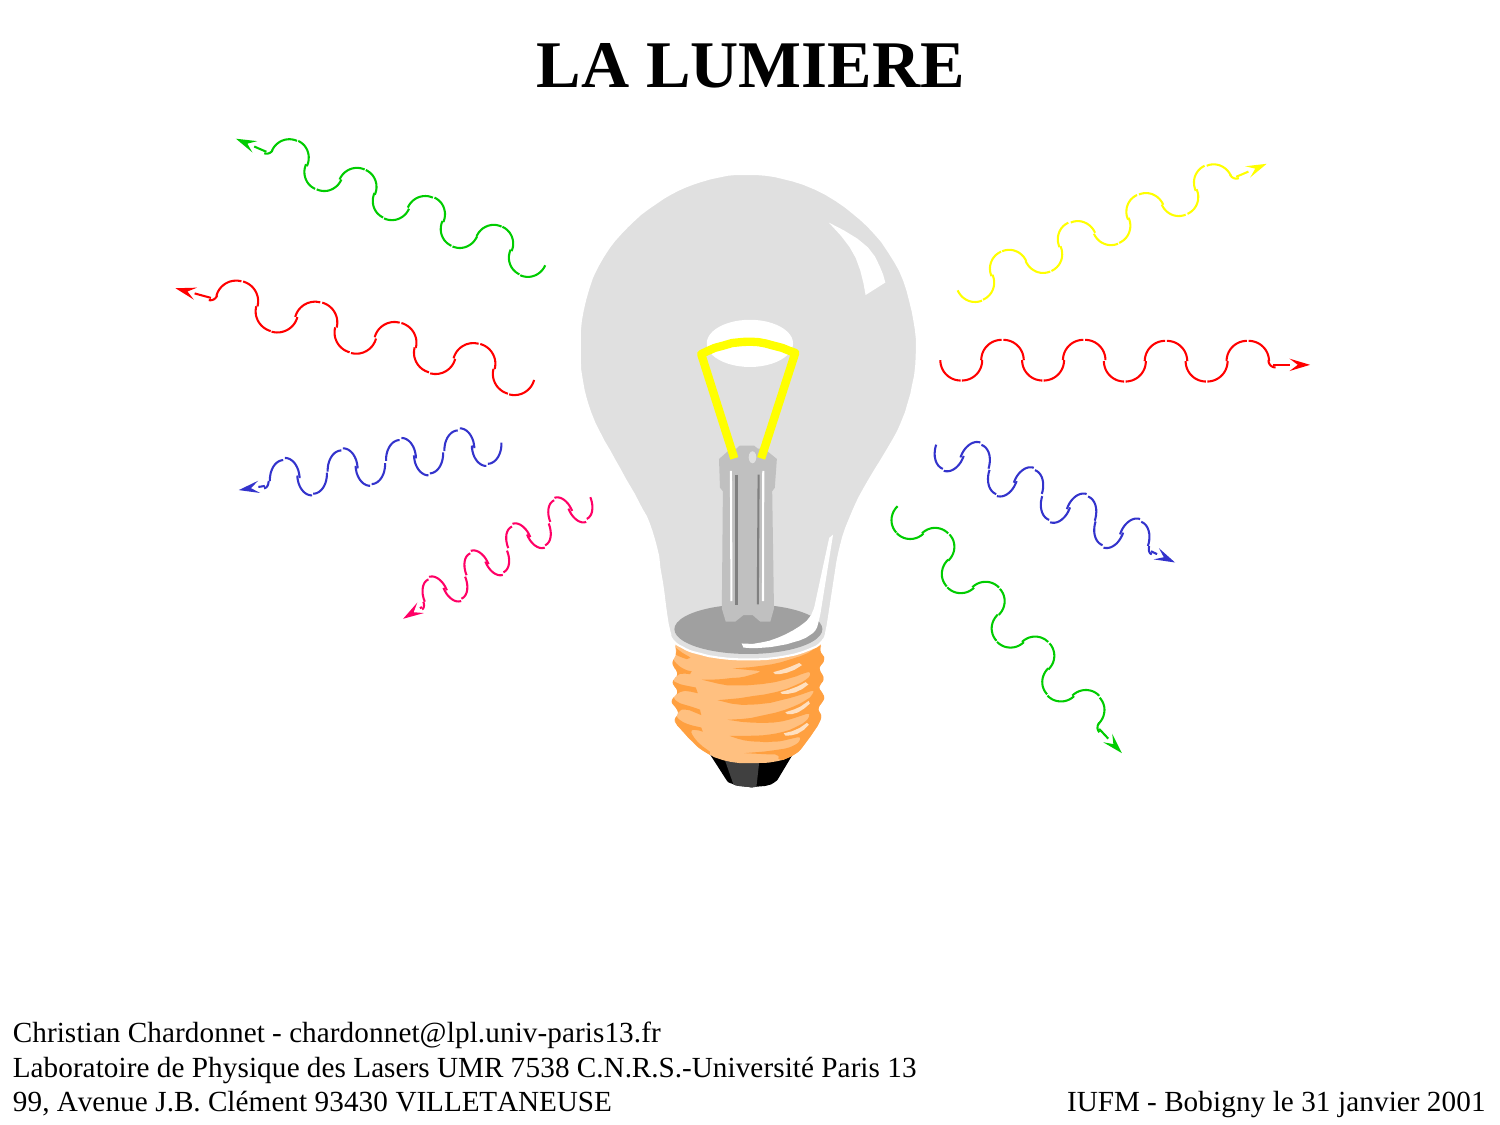

LA LUMIERE
Christian Chardonnet - chardonnet@lpl.univ-paris13.fr
Laboratoire de Physique des Lasers UMR 7538 C.N.R.S.-Université Paris 13
99, Avenue J.B. Clément 93430 VILLETANEUSE
IUFM - Bobigny le 31 janvier 2001